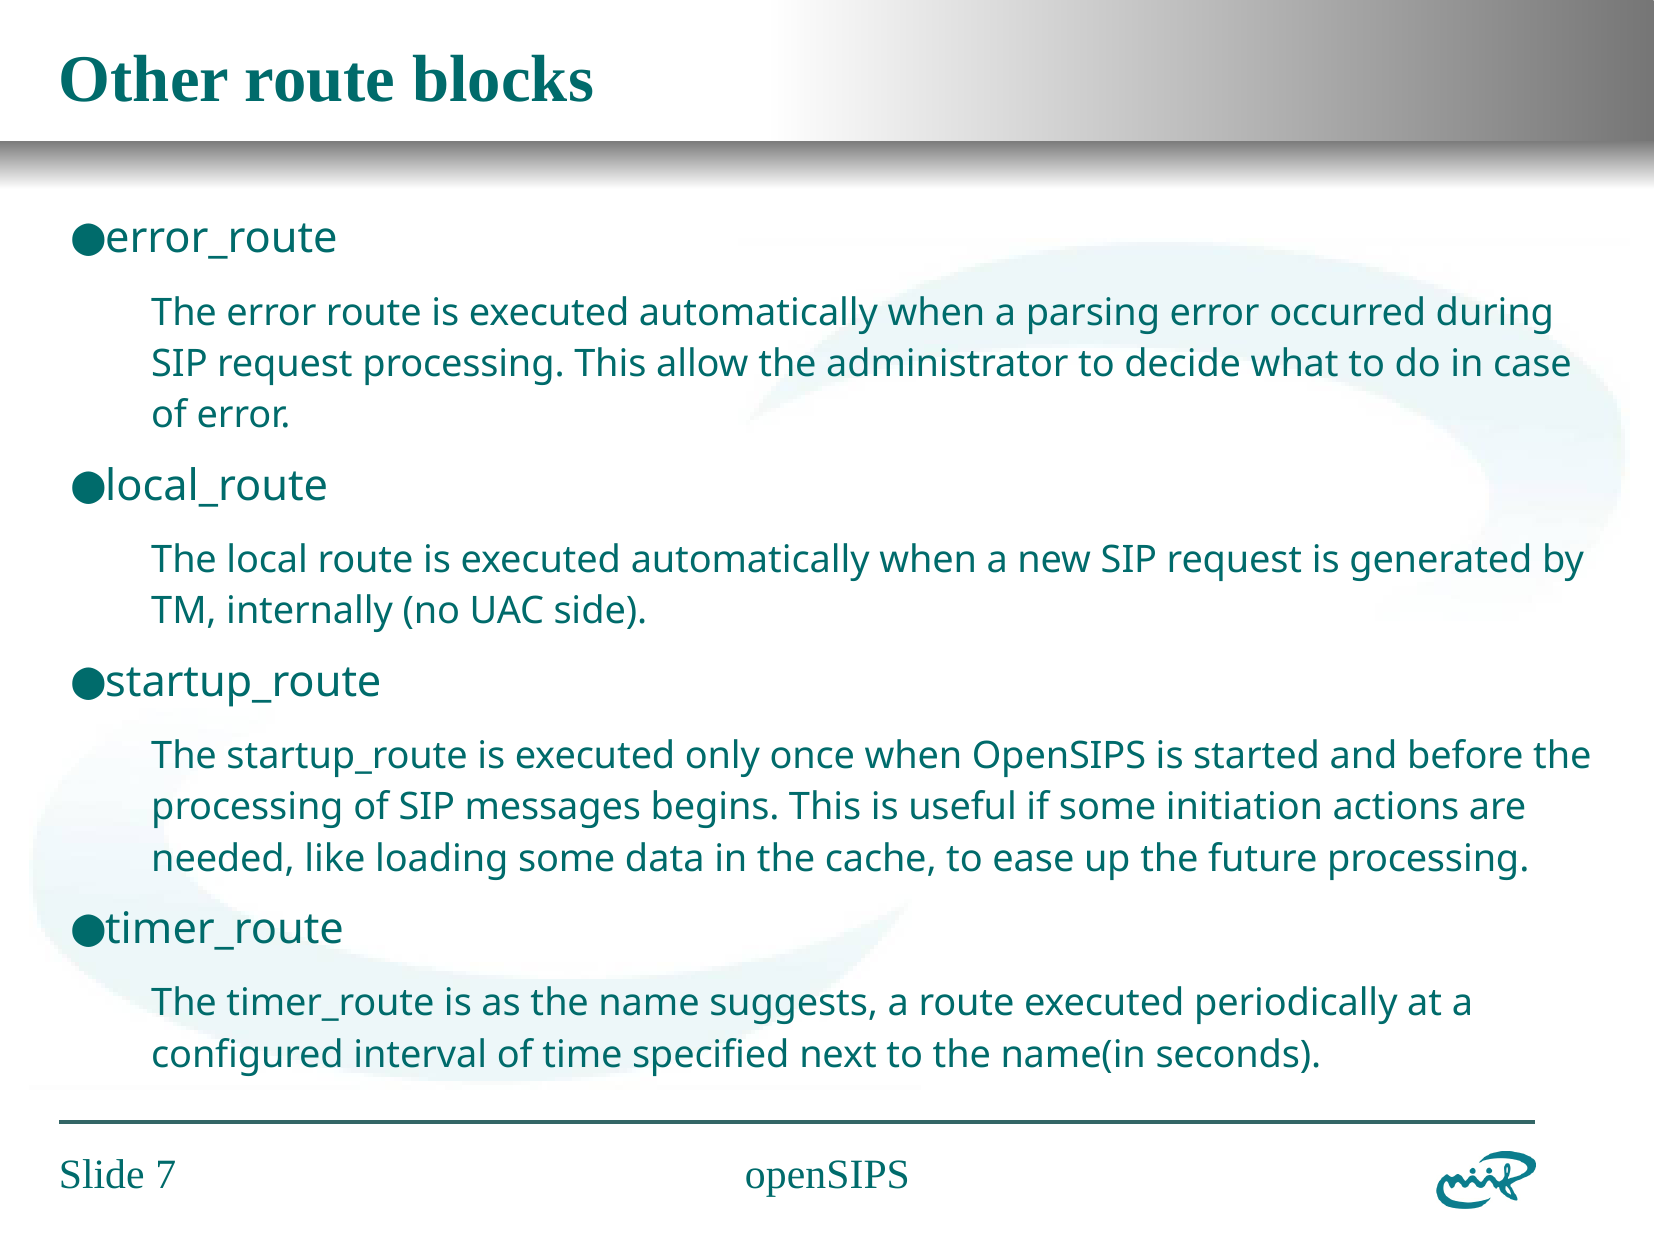

# Other route blocks
error_route
The error route is executed automatically when a parsing error occurred during SIP request processing. This allow the administrator to decide what to do in case of error.
local_route
The local route is executed automatically when a new SIP request is generated by TM, internally (no UAC side).
startup_route
The startup_route is executed only once when OpenSIPS is started and before the processing of SIP messages begins. This is useful if some initiation actions are needed, like loading some data in the cache, to ease up the future processing.
timer_route
The timer_route is as the name suggests, a route executed periodically at a configured interval of time specified next to the name(in seconds).
7
openSIPS